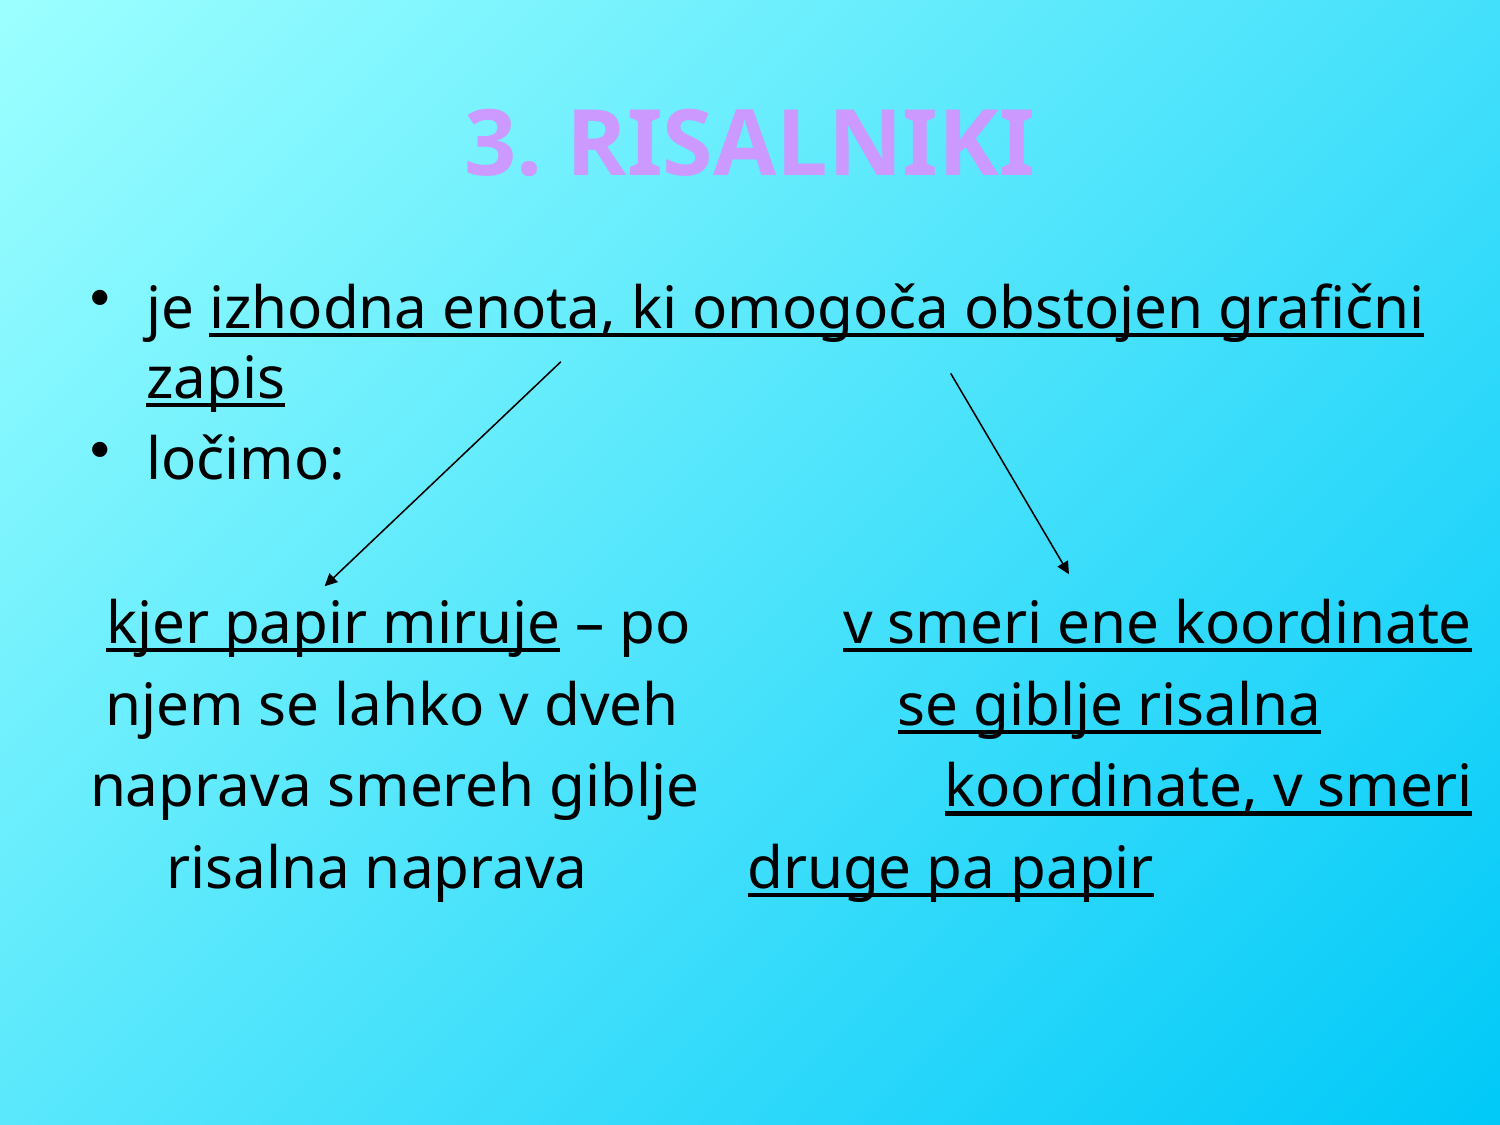

# 3. RISALNIKI
je izhodna enota, ki omogoča obstojen grafični zapis
ločimo:
 kjer papir miruje – po v smeri ene koordinate
 njem se lahko v dveh		 se giblje risalna
naprava smereh giblje	 koordinate, v smeri
 risalna naprava		 druge pa papir